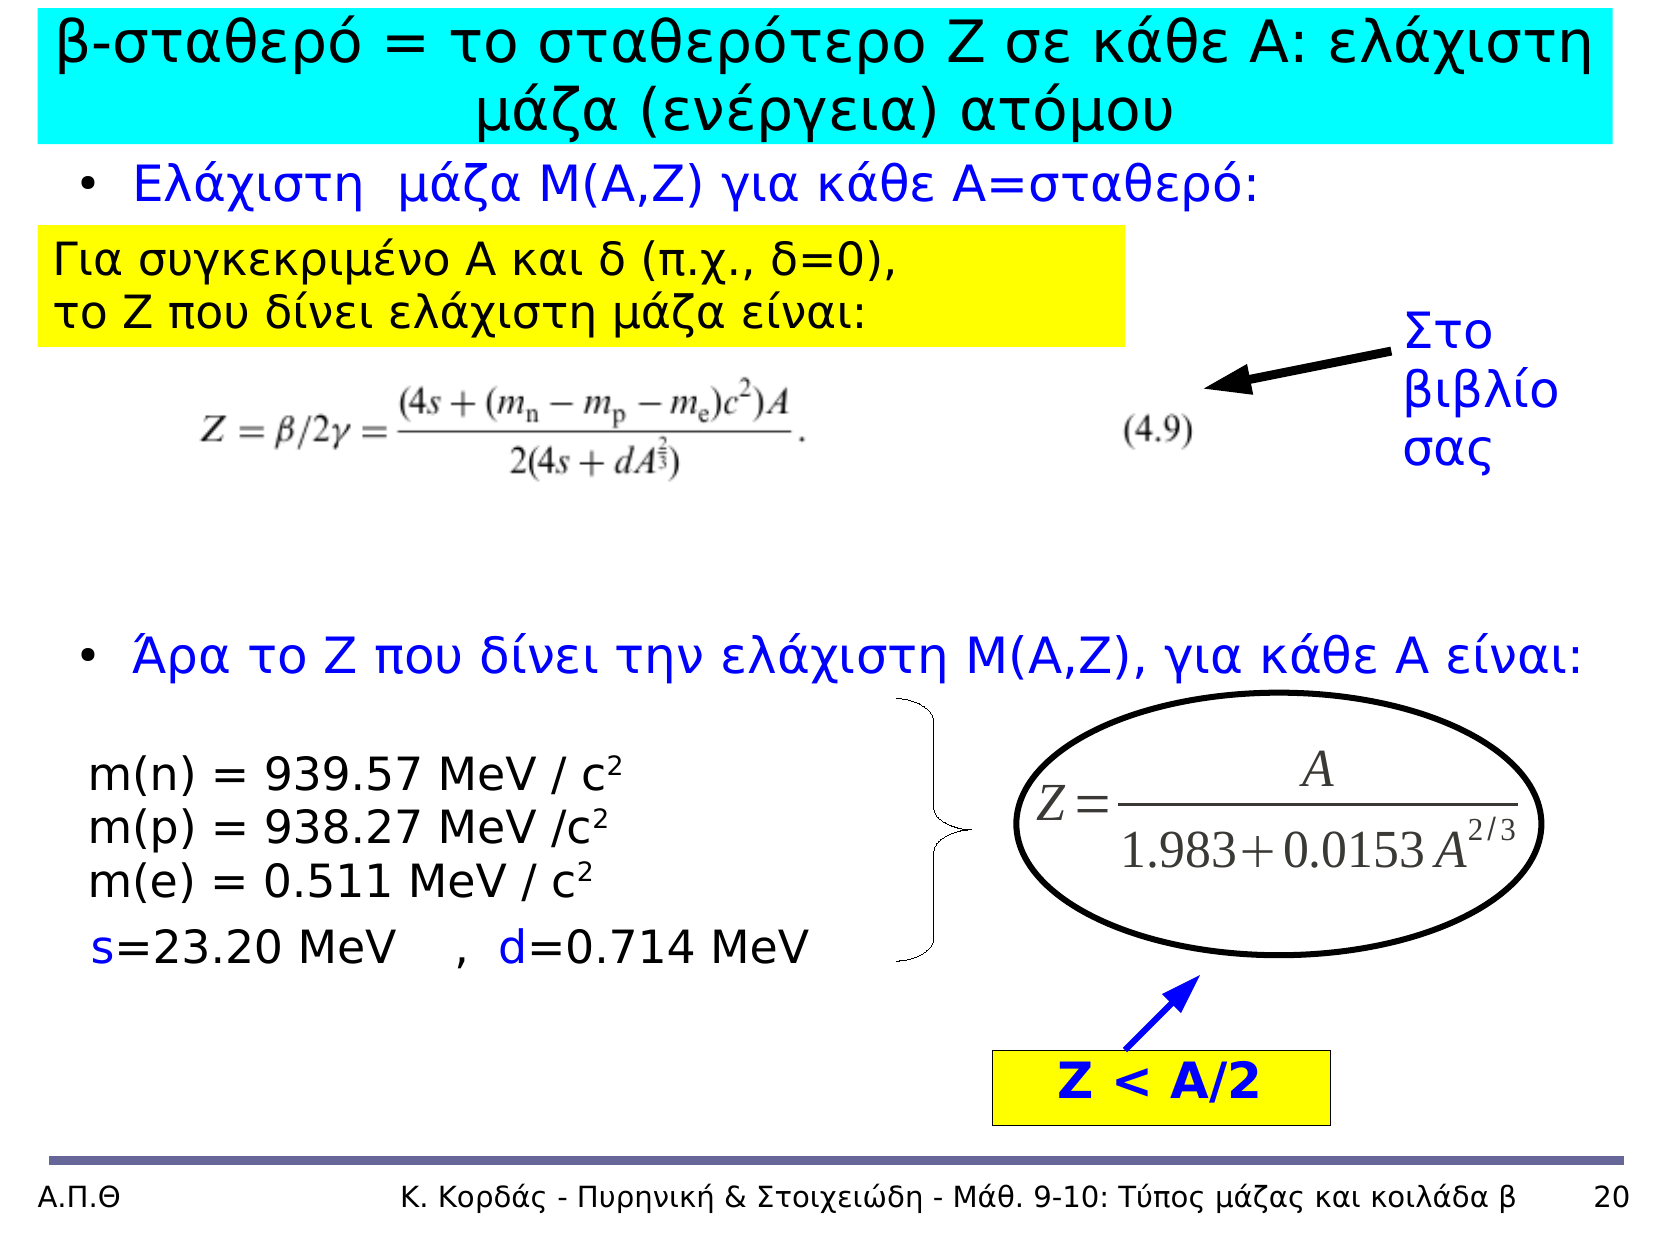

# β-σταθερό = τo σταθερότερο Ζ σε κάθε Α: ελάχιστη μάζα (ενέργεια) ατόμου
Ελάχιστη μάζα Μ(Α,Ζ) για κάθε Α=σταθερό:
Για συγκεκριμένο Α και δ (π.χ., δ=0),
το Ζ που δίνει ελάχιστη μάζα είναι:
Στο βιβλίο σας
Άρα το Ζ που δίνει την ελάχιστη Μ(Α,Ζ), για κάθε Α είναι:
m(n) = 939.57 MeV / c2
m(p) = 938.27 MeV /c2
m(e) = 0.511 MeV / c2
s=23.20 MeV , d=0.714 MeV
 Ζ < Α/2
Α.Π.Θ
Κ. Κορδάς - Πυρηνική & Στοιχειώδη - Μάθ. 9-10: Τύπος μάζας και κοιλάδα β
20